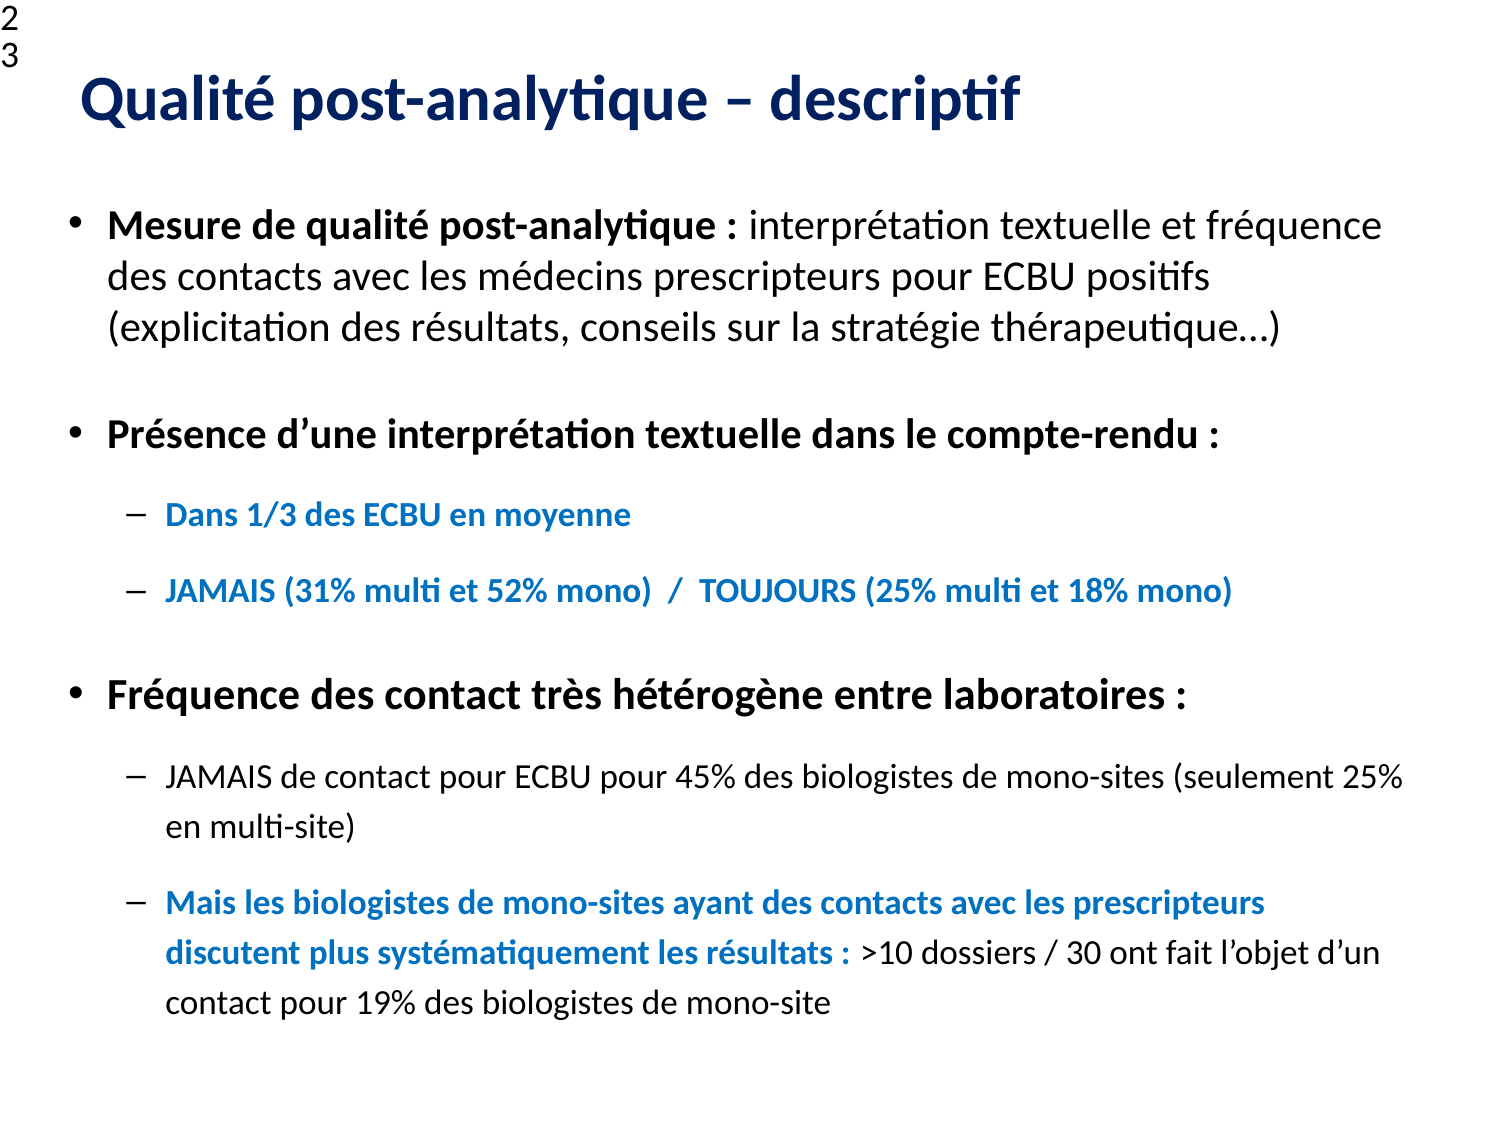

# Qualité post-analytique – descriptif
Mesure de qualité post-analytique : interprétation textuelle et fréquence des contacts avec les médecins prescripteurs pour ECBU positifs (explicitation des résultats, conseils sur la stratégie thérapeutique…)
Présence d’une interprétation textuelle dans le compte-rendu :
Dans 1/3 des ECBU en moyenne
JAMAIS (31% multi et 52% mono) / TOUJOURS (25% multi et 18% mono)
Fréquence des contact très hétérogène entre laboratoires :
JAMAIS de contact pour ECBU pour 45% des biologistes de mono-sites (seulement 25% en multi-site)
Mais les biologistes de mono-sites ayant des contacts avec les prescripteurs discutent plus systématiquement les résultats : >10 dossiers / 30 ont fait l’objet d’un contact pour 19% des biologistes de mono-site